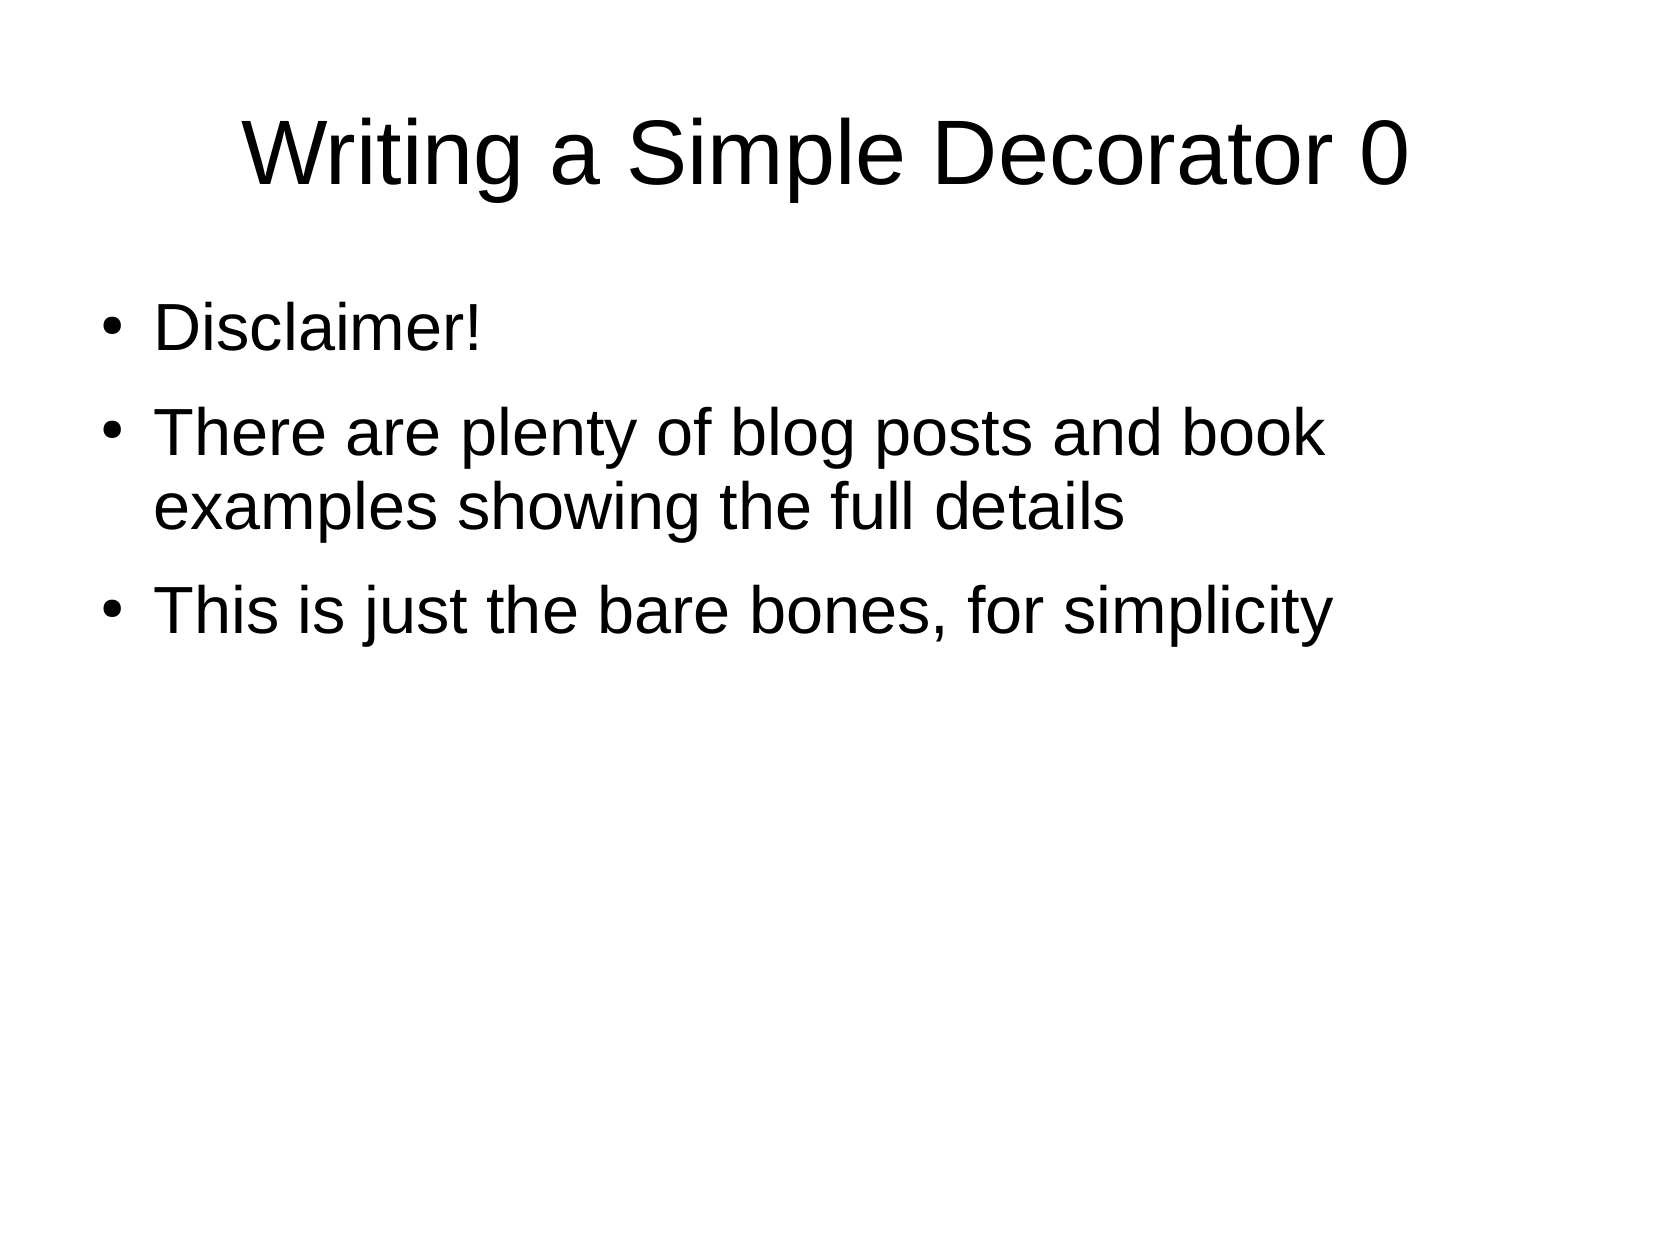

# Writing a Simple Decorator 0
Disclaimer!
There are plenty of blog posts and book examples showing the full details
This is just the bare bones, for simplicity